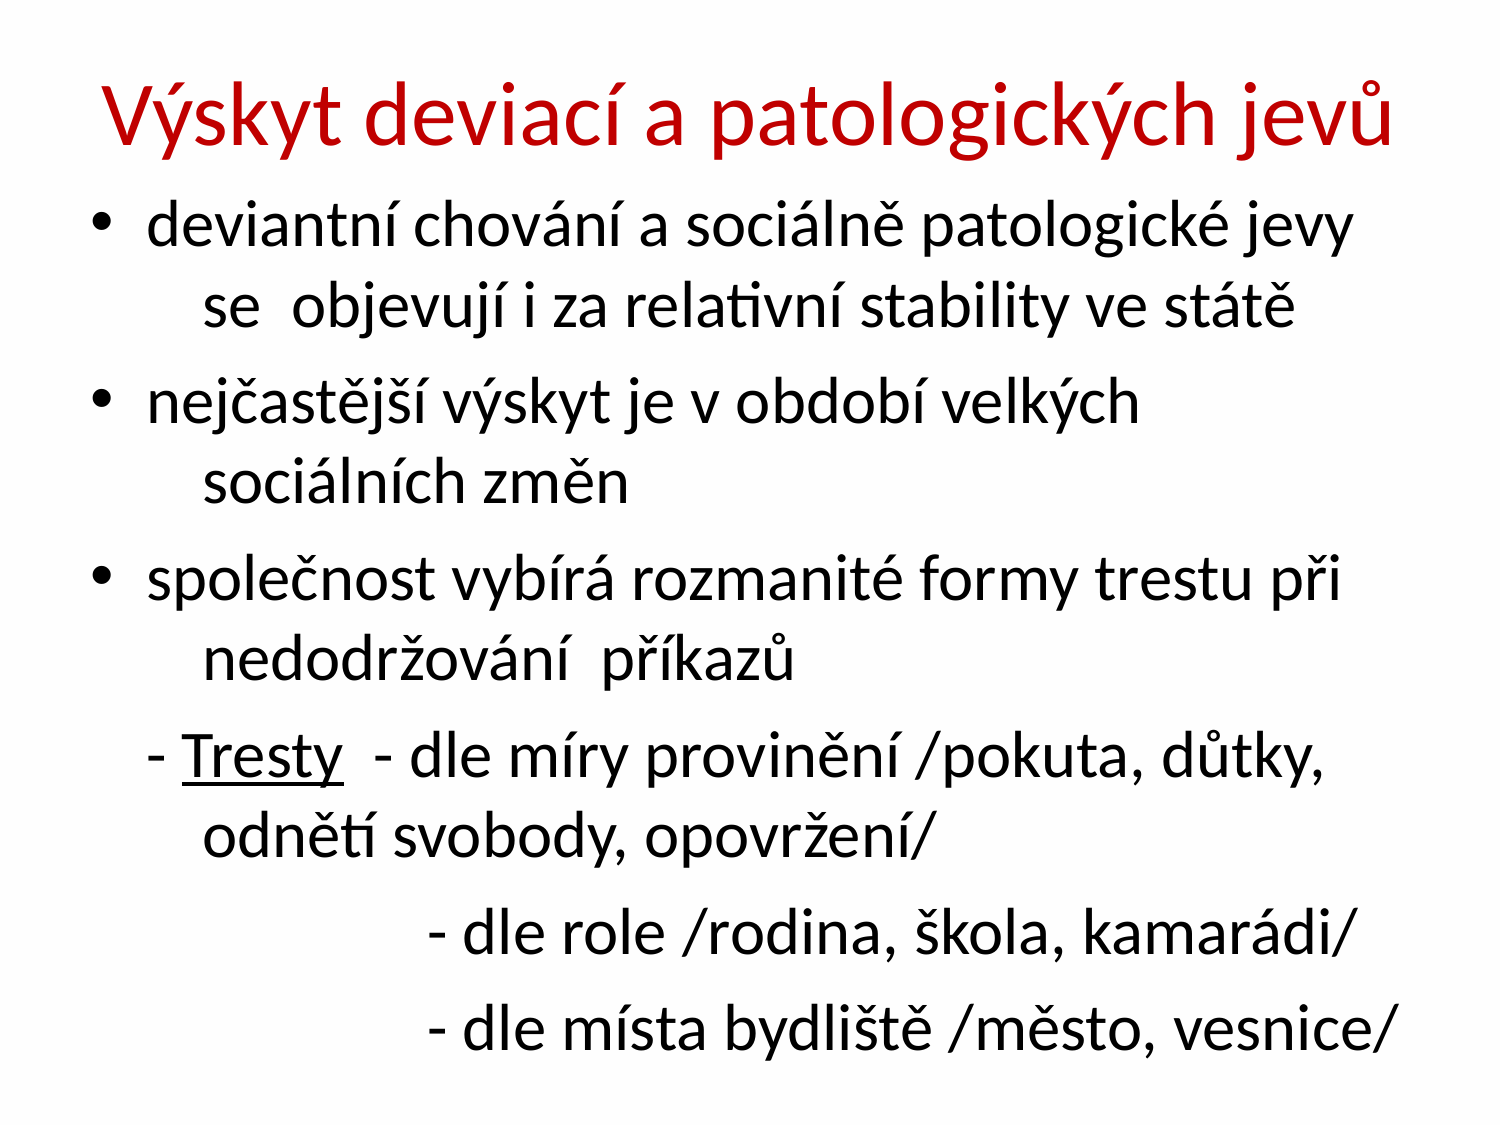

# Výskyt deviací a patologických jevů
deviantní chování a sociálně patologické jevy se objevují i za relativní stability ve státě
nejčastější výskyt je v období velkých sociálních změn
společnost vybírá rozmanité formy trestu při nedodržování příkazů
- Tresty - dle míry provinění /pokuta, důtky, odnětí svobody, opovržení/
		 - dle role /rodina, škola, kamarádi/
		 - dle místa bydliště /město, vesnice/